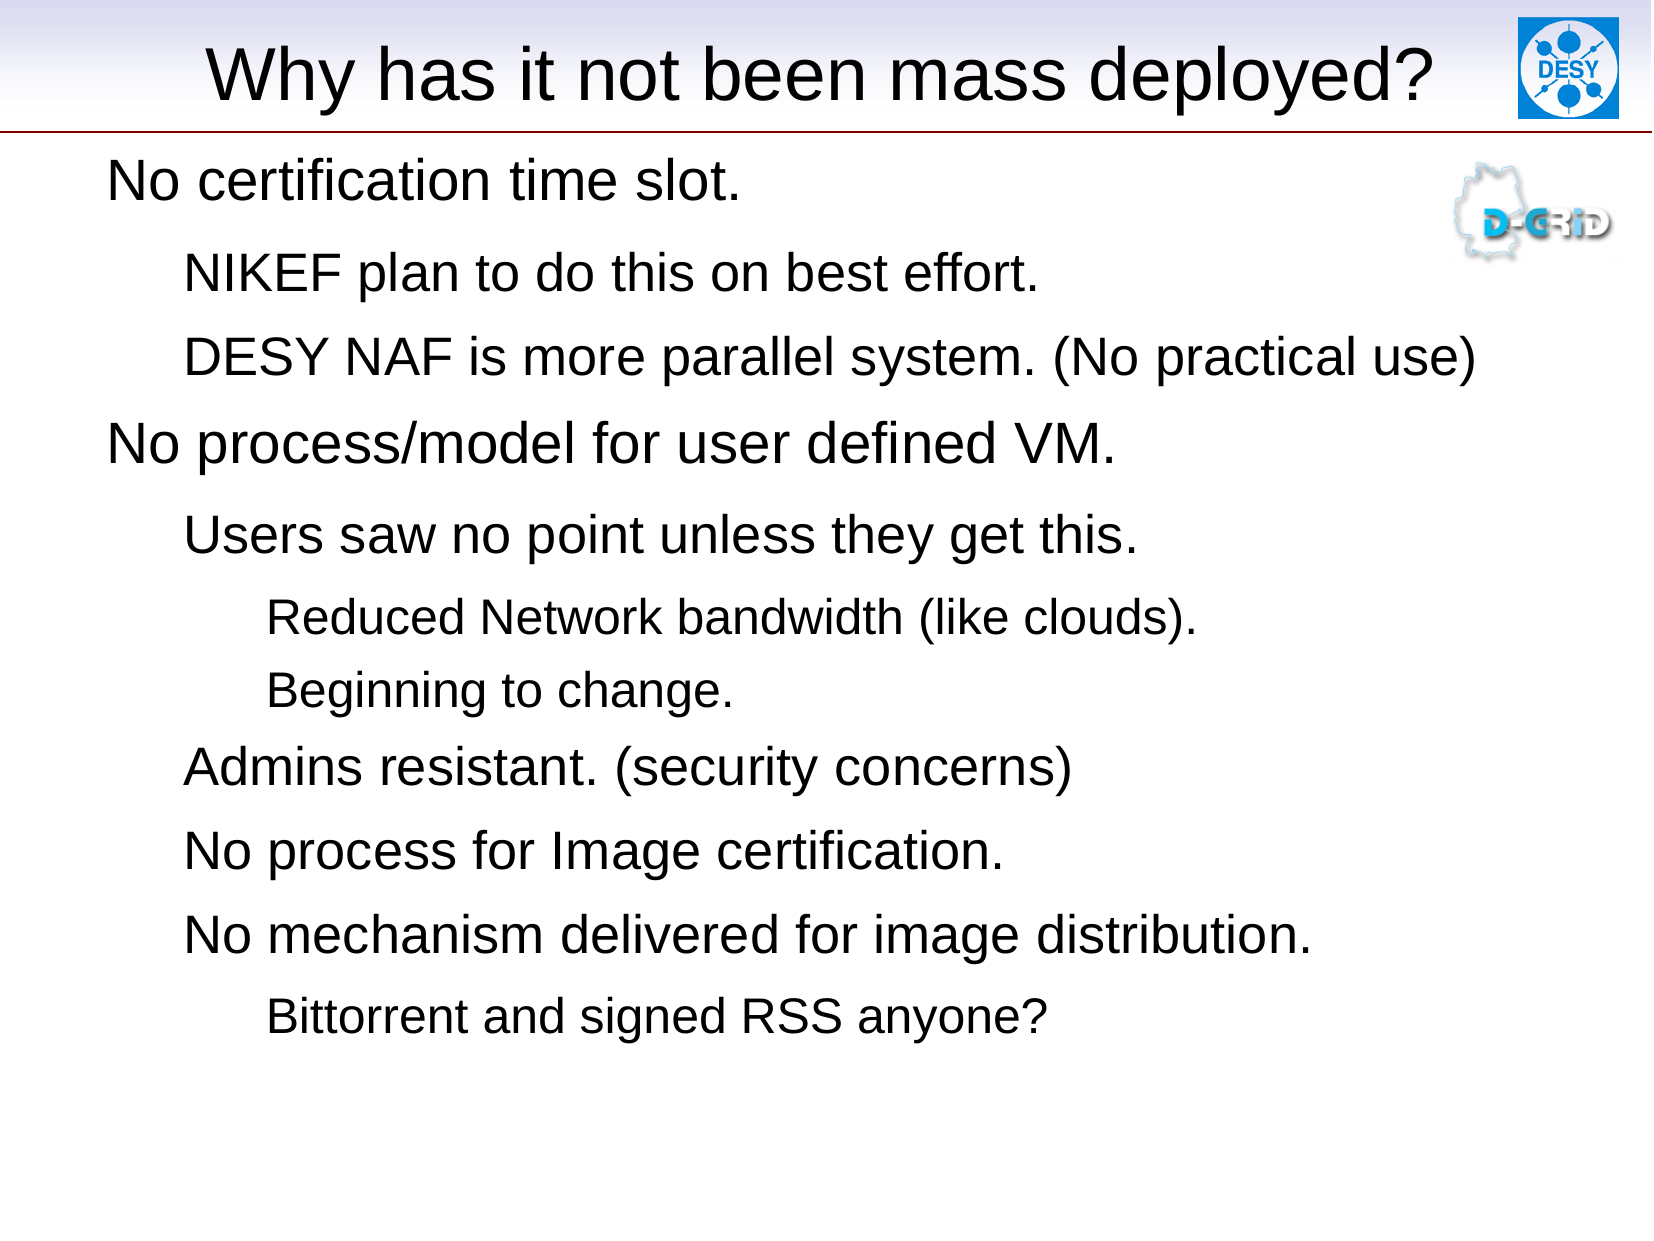

# Why has it not been mass deployed?
No certification time slot.
NIKEF plan to do this on best effort.
DESY NAF is more parallel system. (No practical use)
No process/model for user defined VM.
Users saw no point unless they get this.
Reduced Network bandwidth (like clouds).
Beginning to change.
Admins resistant. (security concerns)
No process for Image certification.
No mechanism delivered for image distribution.
Bittorrent and signed RSS anyone?